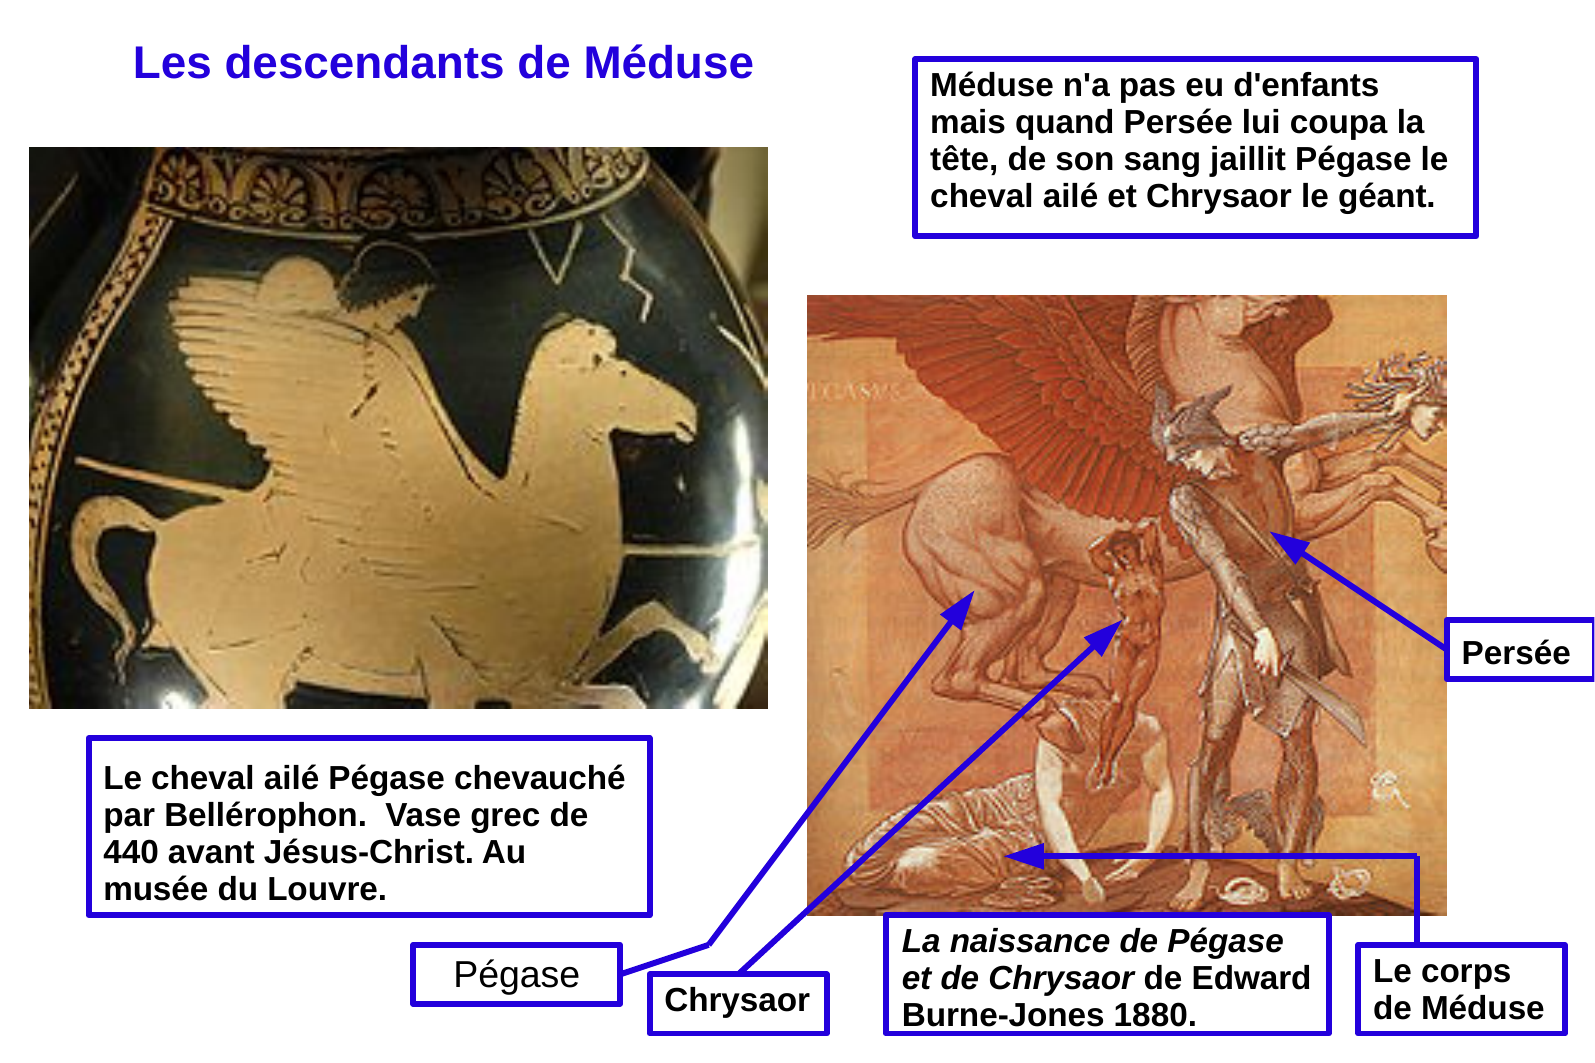

Les descendants de Méduse
Méduse n'a pas eu d'enfants mais quand Persée lui coupa la tête, de son sang jaillit Pégase le cheval ailé et Chrysaor le géant.
Persée
Le cheval ailé Pégase chevauché par Bellérophon. Vase grec de 440 avant Jésus-Christ. Au musée du Louvre.
La naissance de Pégase et de Chrysaor de Edward Burne-Jones 1880.
Pégase
Le corps de Méduse
Chrysaor